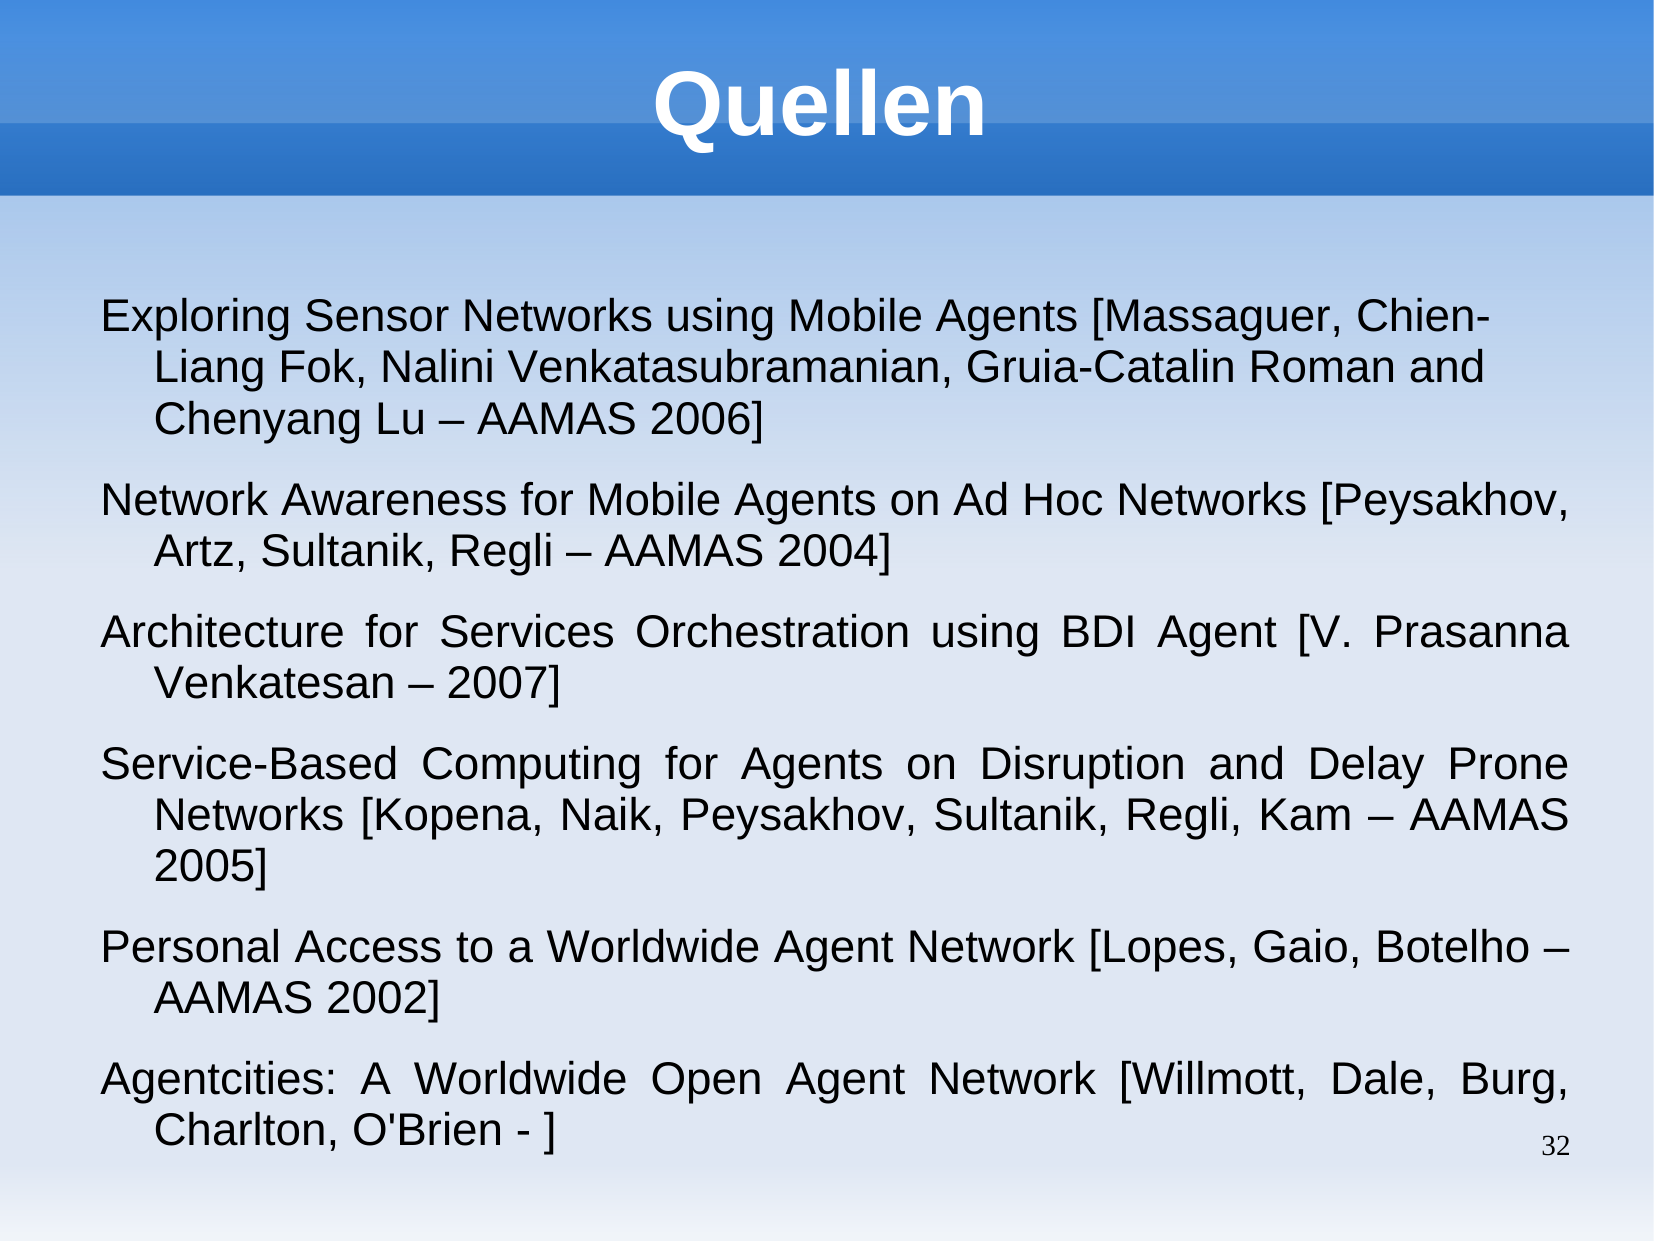

# Quellen
Exploring Sensor Networks using Mobile Agents [Massaguer, Chien-Liang Fok, Nalini Venkatasubramanian, Gruia-Catalin Roman and Chenyang Lu – AAMAS 2006]
Network Awareness for Mobile Agents on Ad Hoc Networks [Peysakhov, Artz, Sultanik, Regli – AAMAS 2004]
Architecture for Services Orchestration using BDI Agent [V. Prasanna Venkatesan – 2007]
Service-Based Computing for Agents on Disruption and Delay Prone Networks [Kopena, Naik, Peysakhov, Sultanik, Regli, Kam – AAMAS 2005]
Personal Access to a Worldwide Agent Network [Lopes, Gaio, Botelho – AAMAS 2002]
Agentcities: A Worldwide Open Agent Network [Willmott, Dale, Burg, Charlton, O'Brien - ]
32